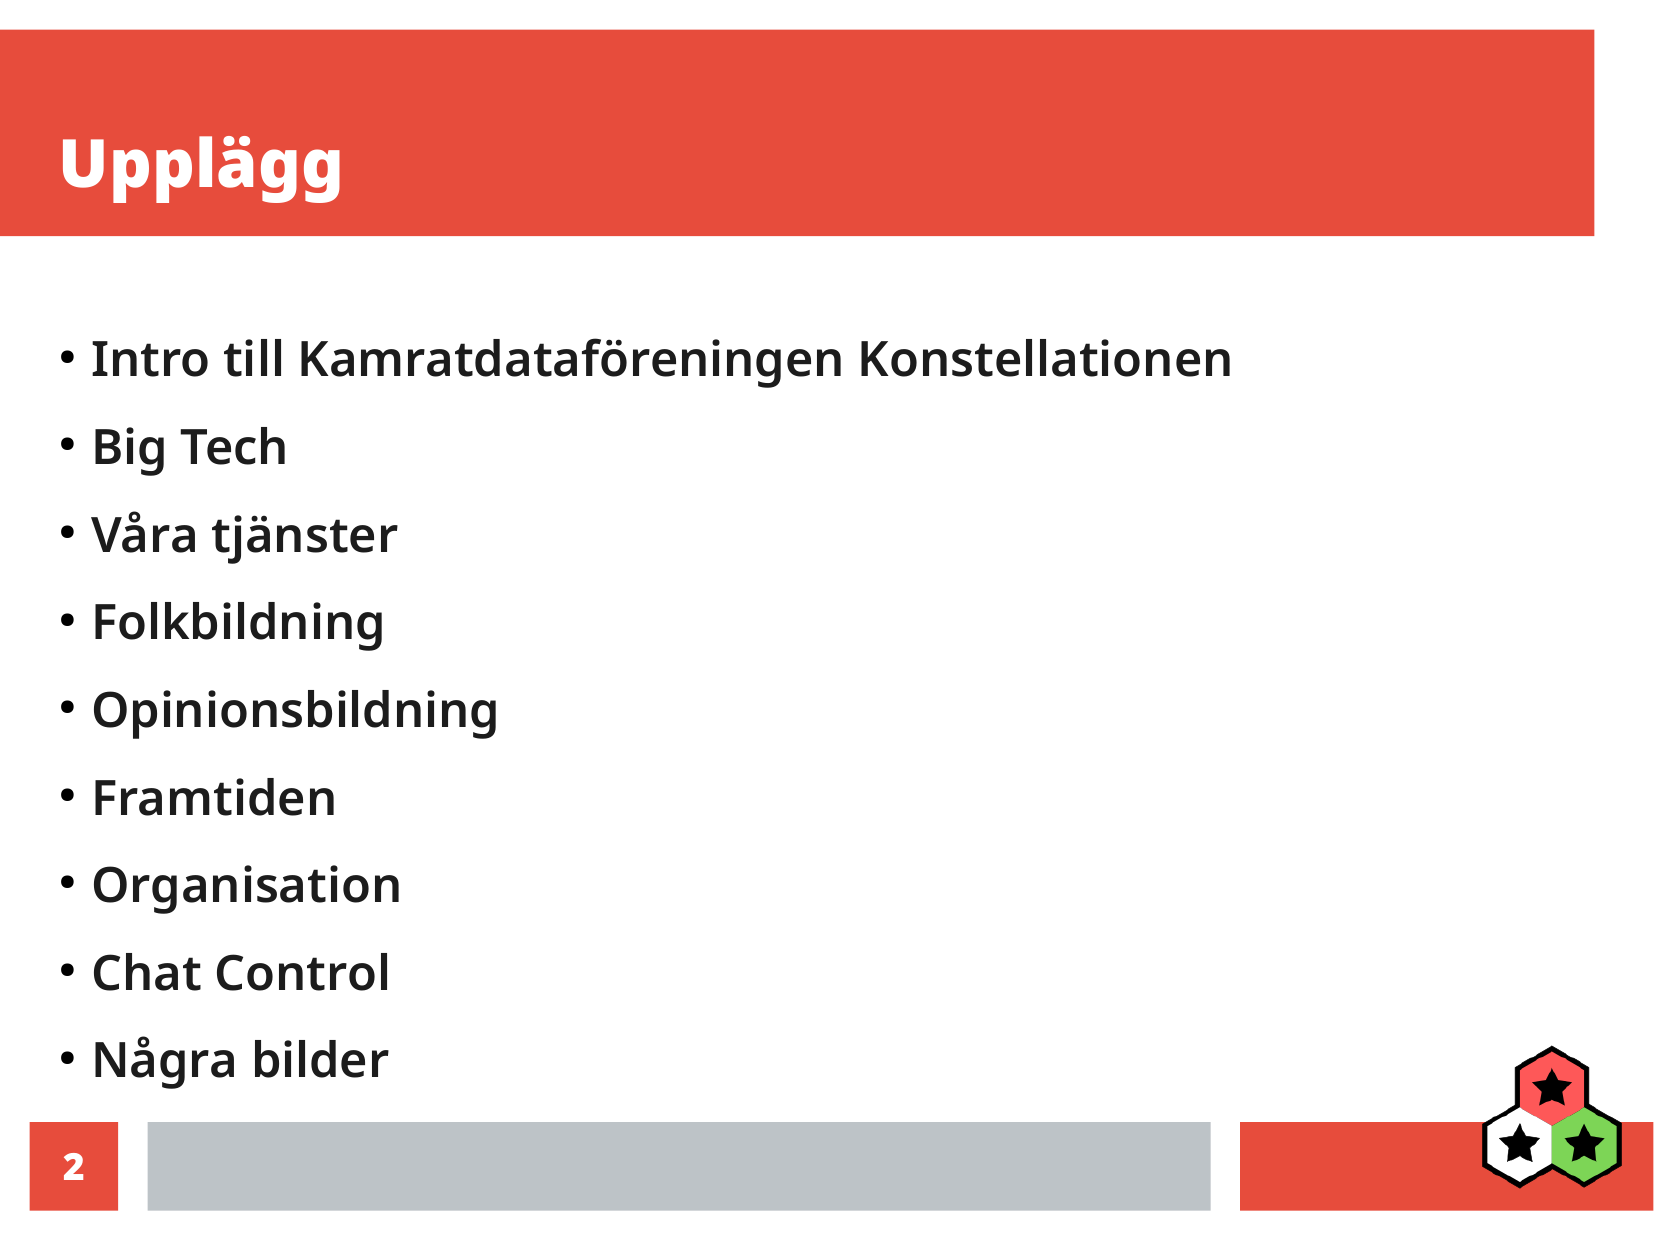

# Upplägg
Intro till Kamratdataföreningen Konstellationen
Big Tech
Våra tjänster
Folkbildning
Opinionsbildning
Framtiden
Organisation
Chat Control
Några bilder
2